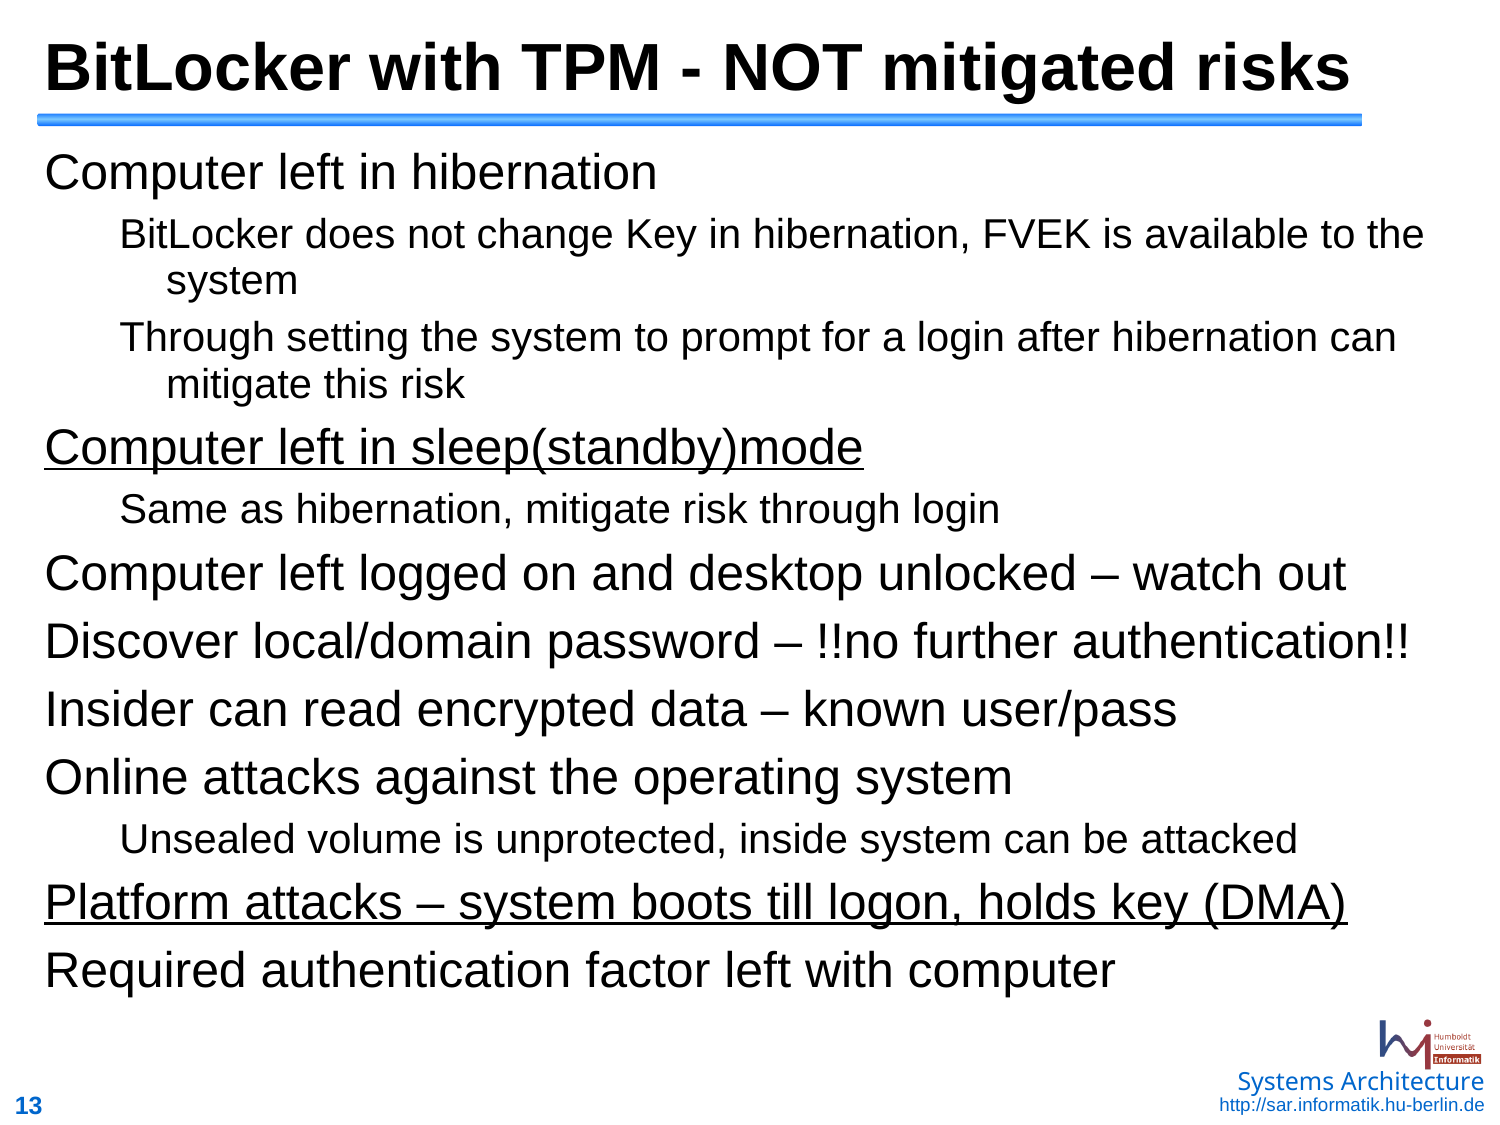

# BitLocker with TPM - NOT mitigated risks
Computer left in hibernation
BitLocker does not change Key in hibernation, FVEK is available to the system
Through setting the system to prompt for a login after hibernation can mitigate this risk
Computer left in sleep(standby)mode
Same as hibernation, mitigate risk through login
Computer left logged on and desktop unlocked – watch out
Discover local/domain password – !!no further authentication!!
Insider can read encrypted data – known user/pass
Online attacks against the operating system
Unsealed volume is unprotected, inside system can be attacked
Platform attacks – system boots till logon, holds key (DMA)
Required authentication factor left with computer